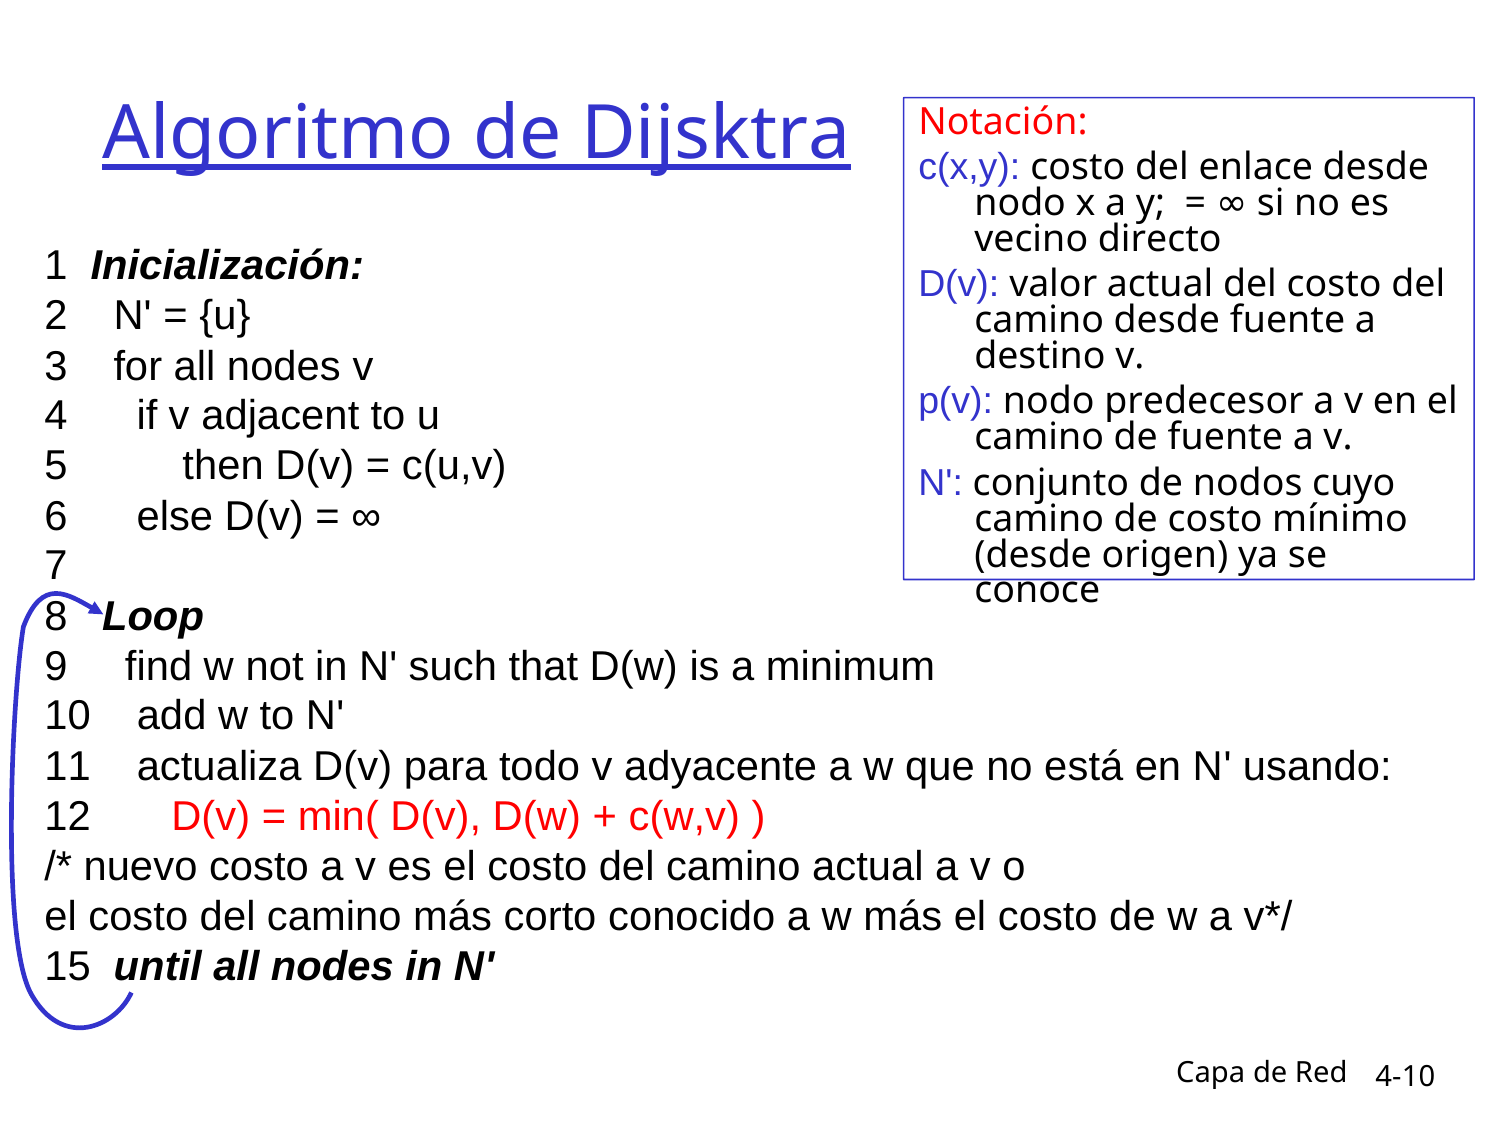

# Algoritmo de Dijsktra
Notación:
c(x,y): costo del enlace desde nodo x a y; = ∞ si no es vecino directo
D(v): valor actual del costo del camino desde fuente a destino v.
p(v): nodo predecesor a v en el camino de fuente a v.
N': conjunto de nodos cuyo camino de costo mínimo (desde origen) ya se conoce
1 Inicialización:
2 N' = {u}
3 for all nodes v
4 if v adjacent to u
5 then D(v) = c(u,v)
6 else D(v) = ∞
7
8 Loop
9 find w not in N' such that D(w) is a minimum
10 add w to N'
11 actualiza D(v) para todo v adyacente a w que no está en N' usando:
12 D(v) = min( D(v), D(w) + c(w,v) )
/* nuevo costo a v es el costo del camino actual a v o
el costo del camino más corto conocido a w más el costo de w a v*/
15 until all nodes in N'